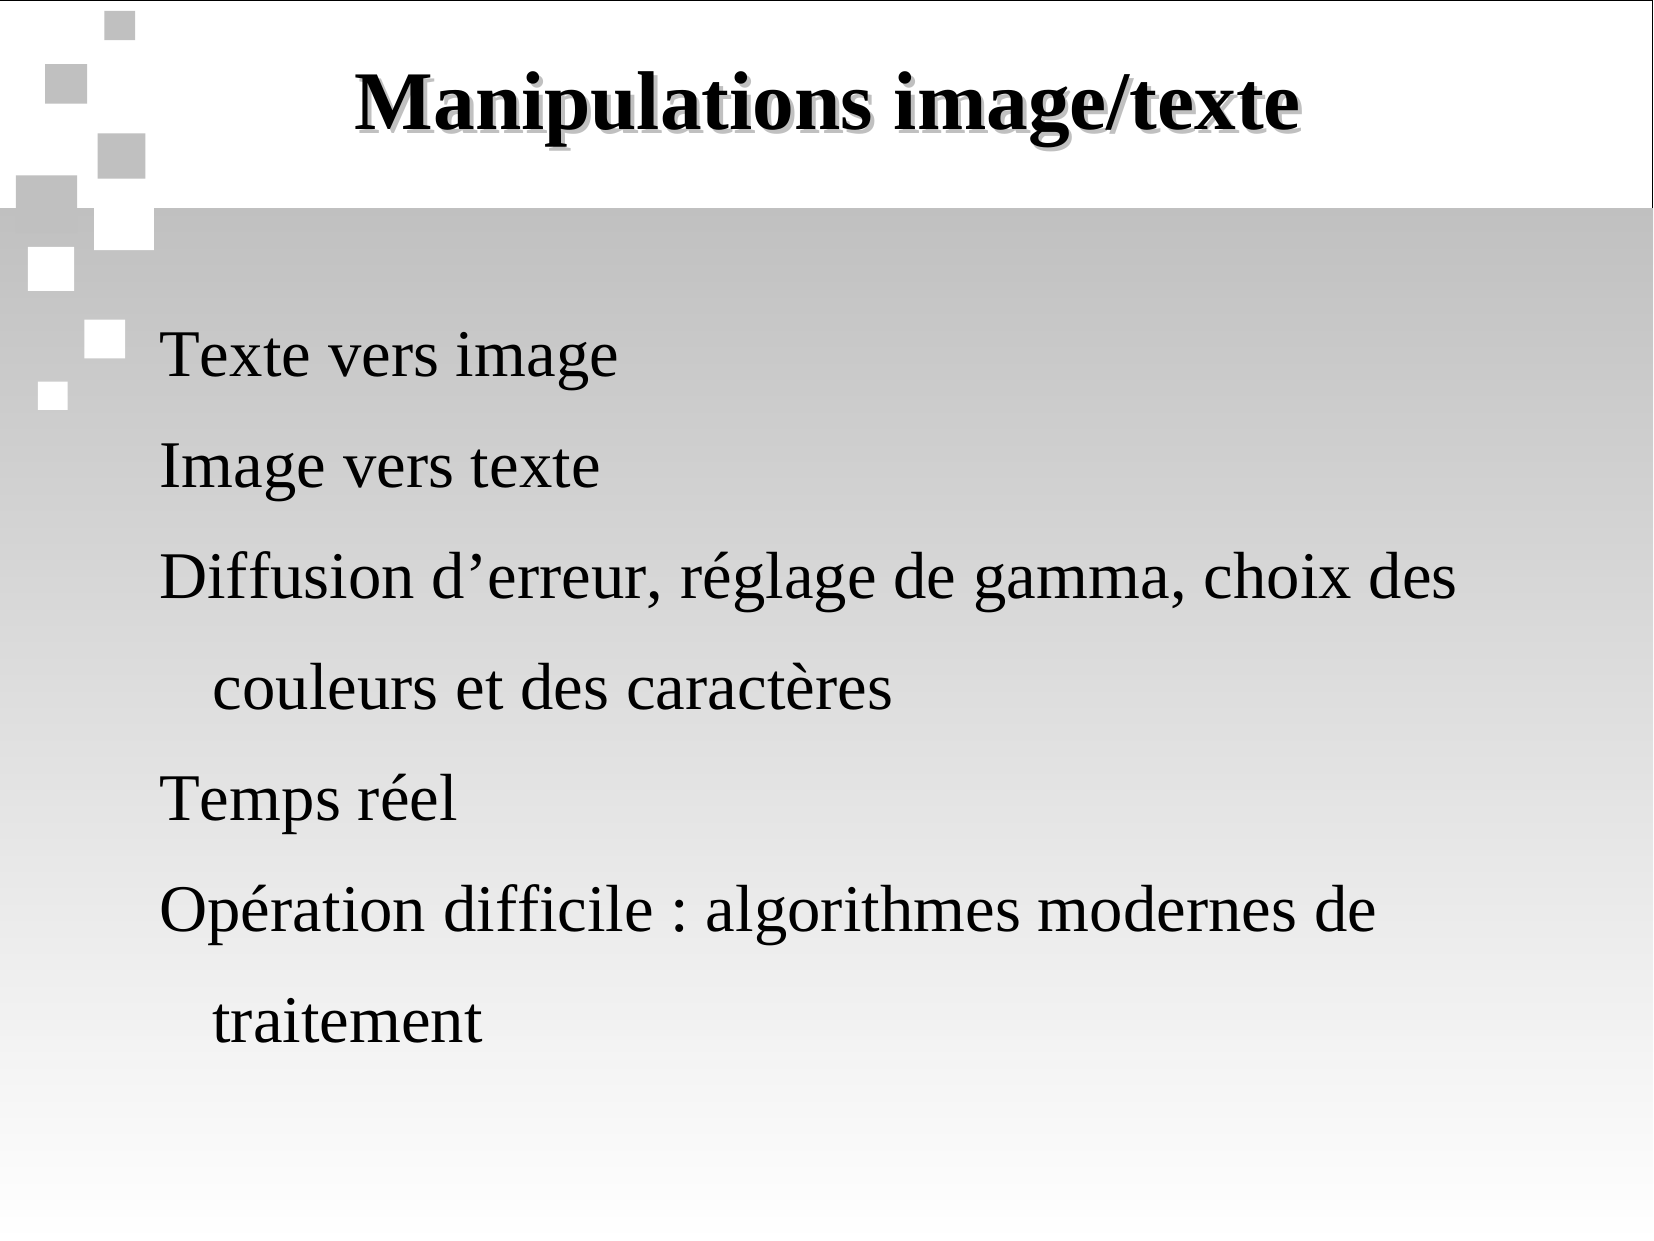

# Manipulations image/texte
Texte vers image
Image vers texte
Diffusion d’erreur, réglage de gamma, choix des couleurs et des caractères
Temps réel
Opération difficile : algorithmes modernes de traitement